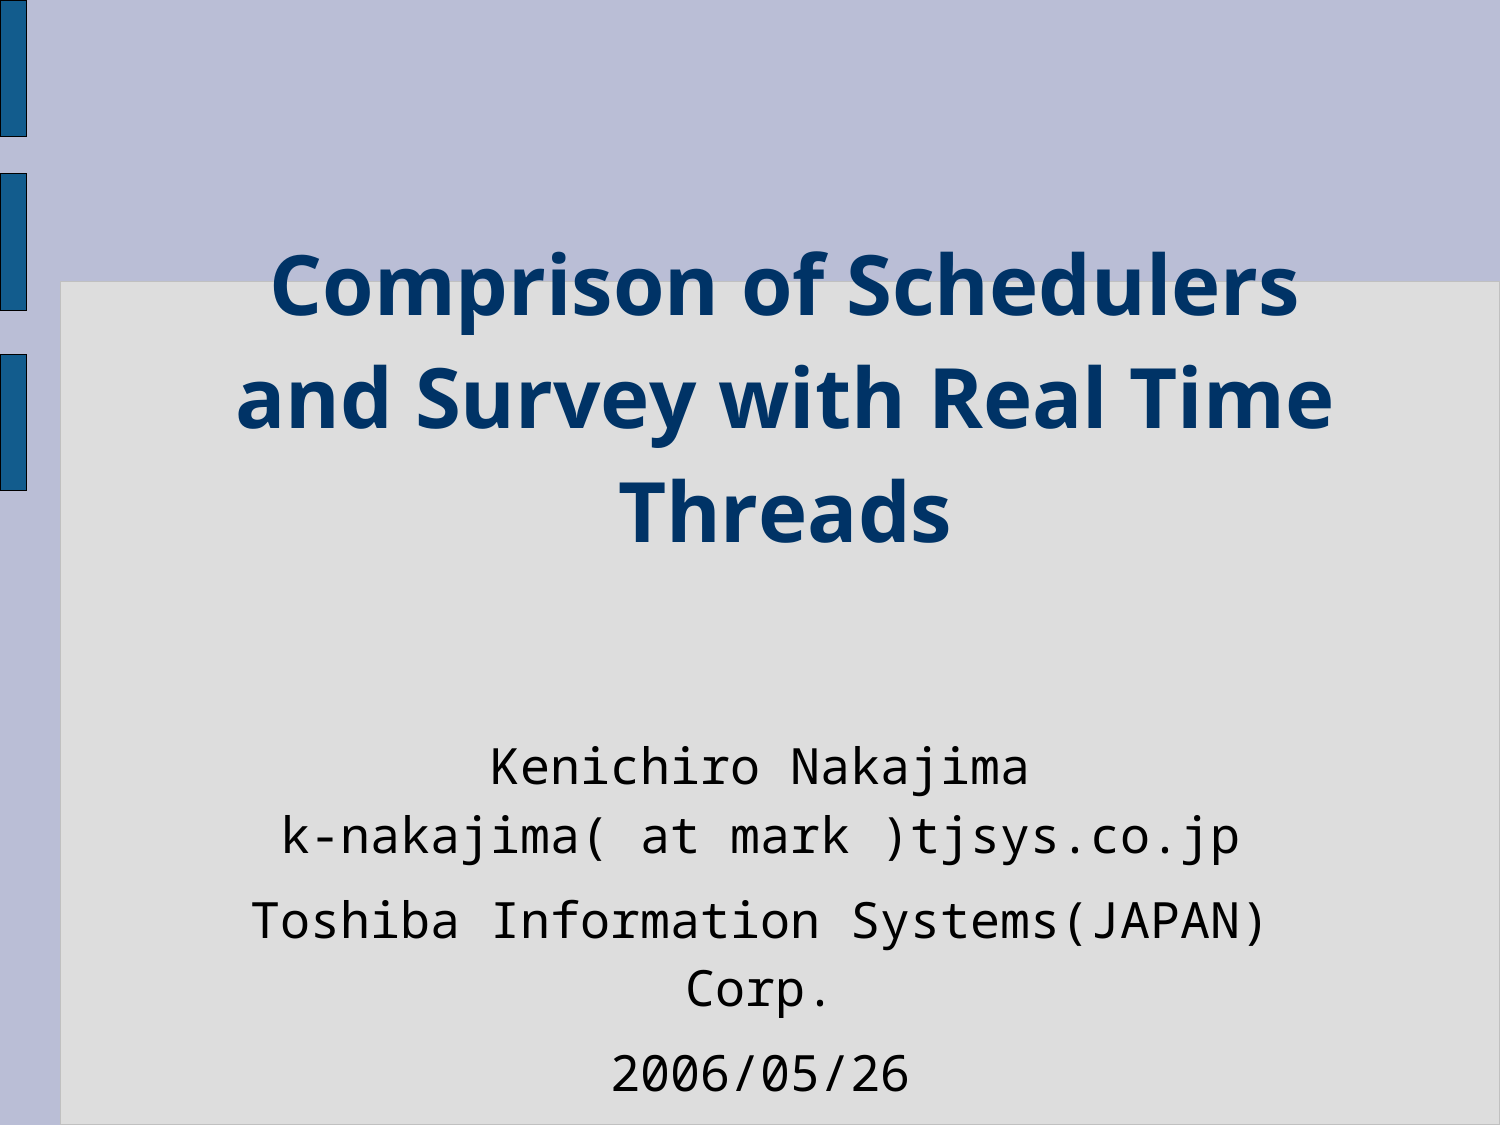

# Comprison of Schedulers and Survey with Real Time Threads
Kenichiro Nakajima
k-nakajima( at mark )tjsys.co.jp
Toshiba Information Systems(JAPAN) Corp.
2006/05/26
(translated by ikoma)